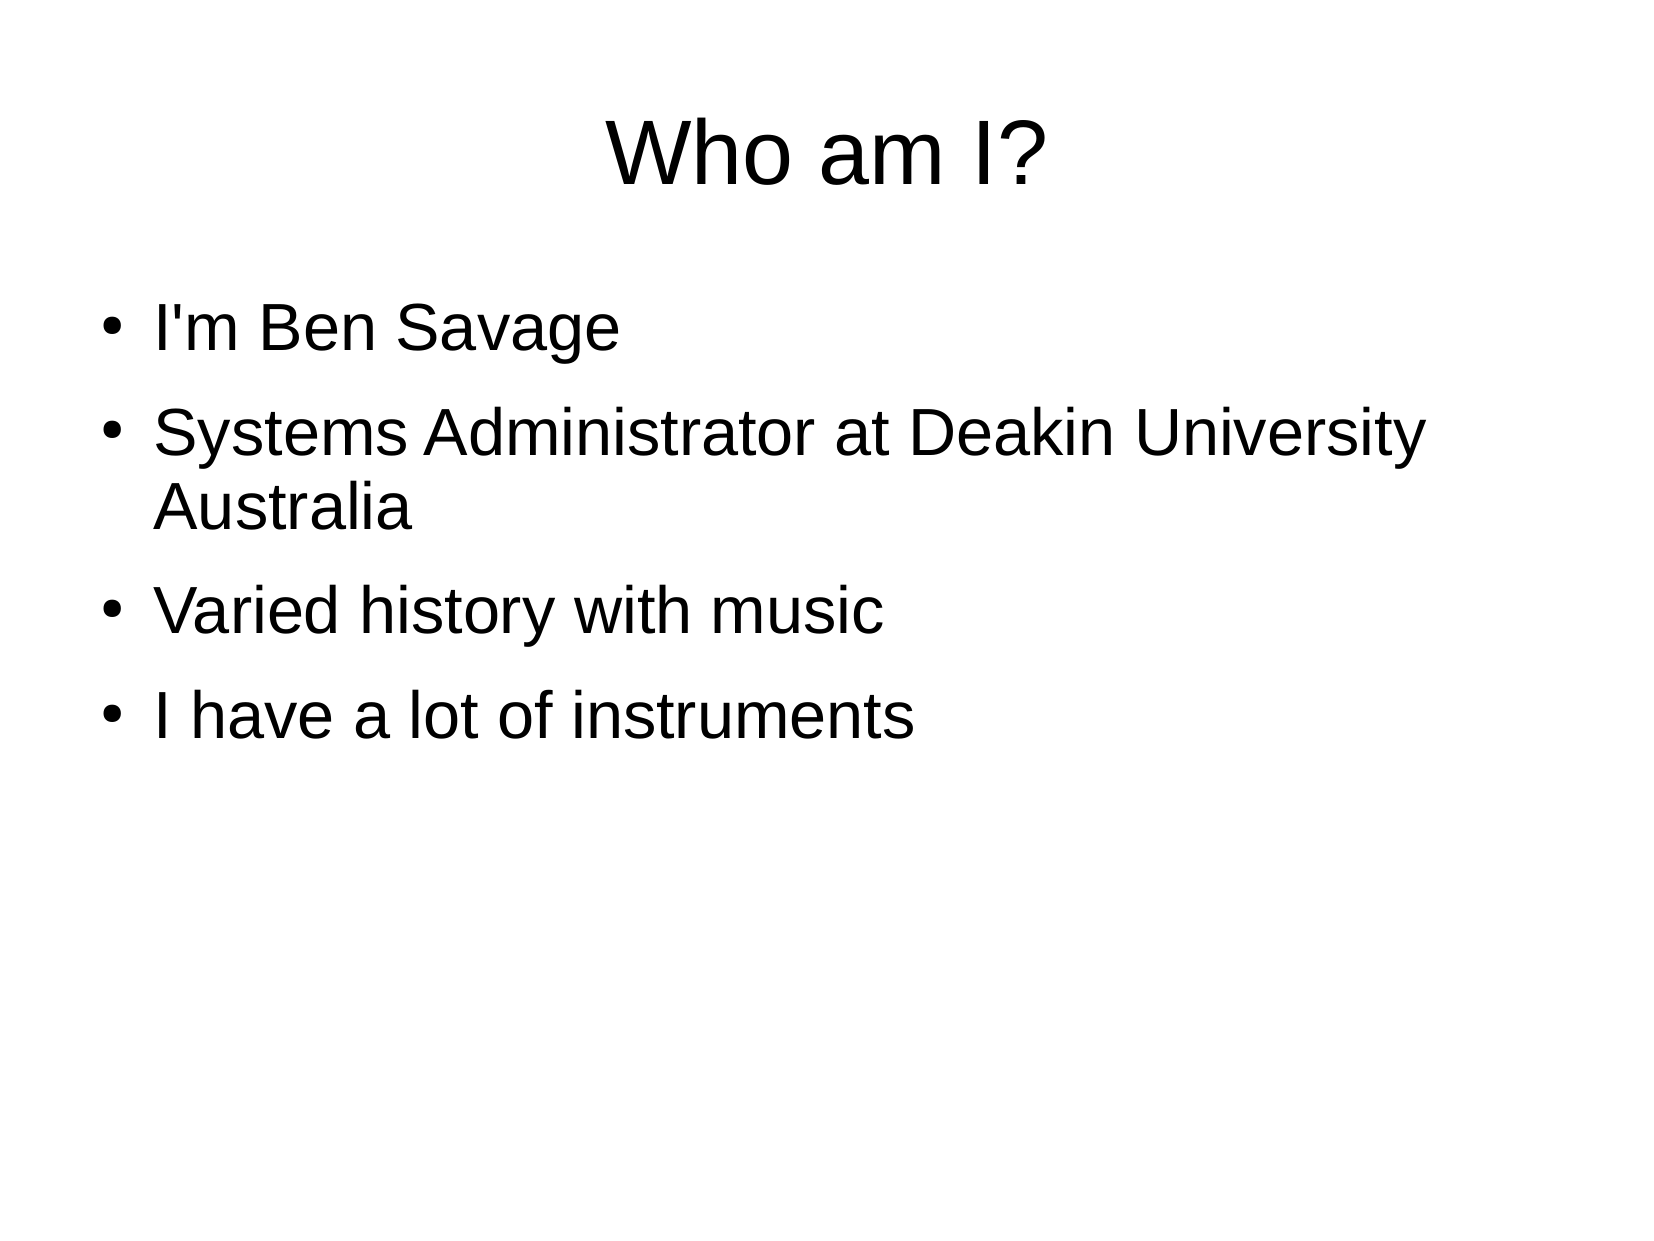

# Who am I?
I'm Ben Savage
Systems Administrator at Deakin University Australia
Varied history with music
I have a lot of instruments